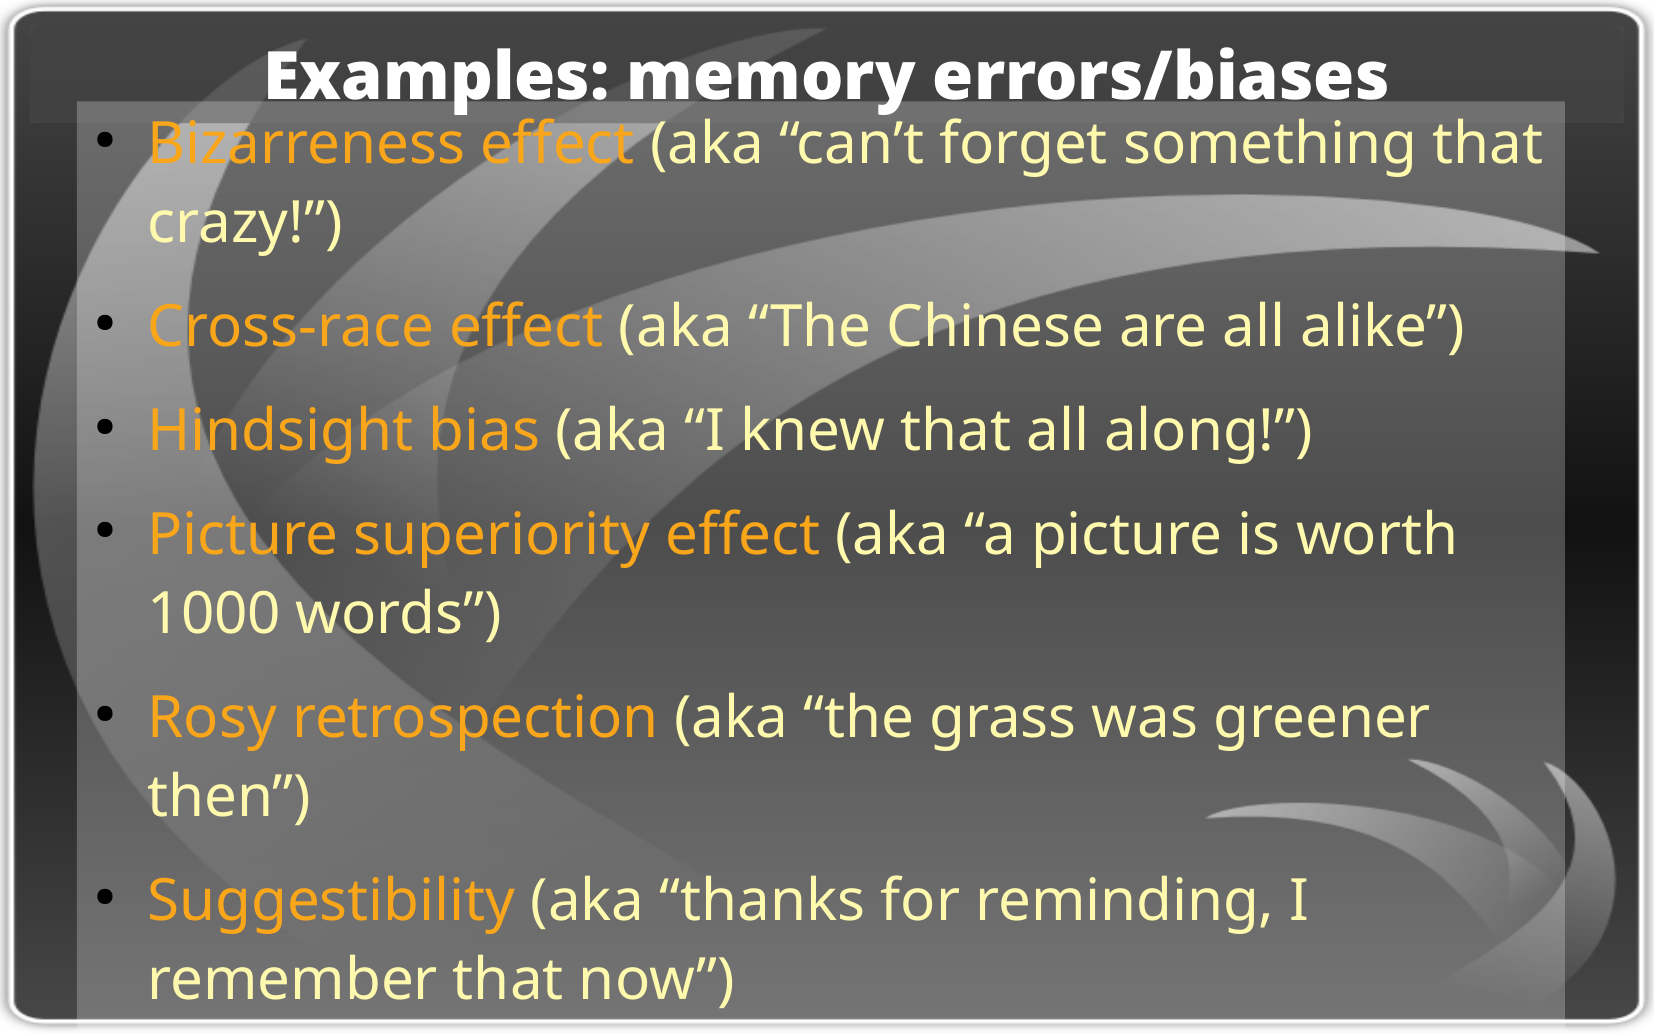

# Examples: memory errors/biases
Bizarreness effect (aka “can’t forget something that crazy!”)
Cross-race effect (aka “The Chinese are all alike”)
Hindsight bias (aka “I knew that all along!”)
Picture superiority effect (aka “a picture is worth 1000 words”)
Rosy retrospection (aka “the grass was greener then”)
Suggestibility (aka “thanks for reminding, I remember that now”)
...